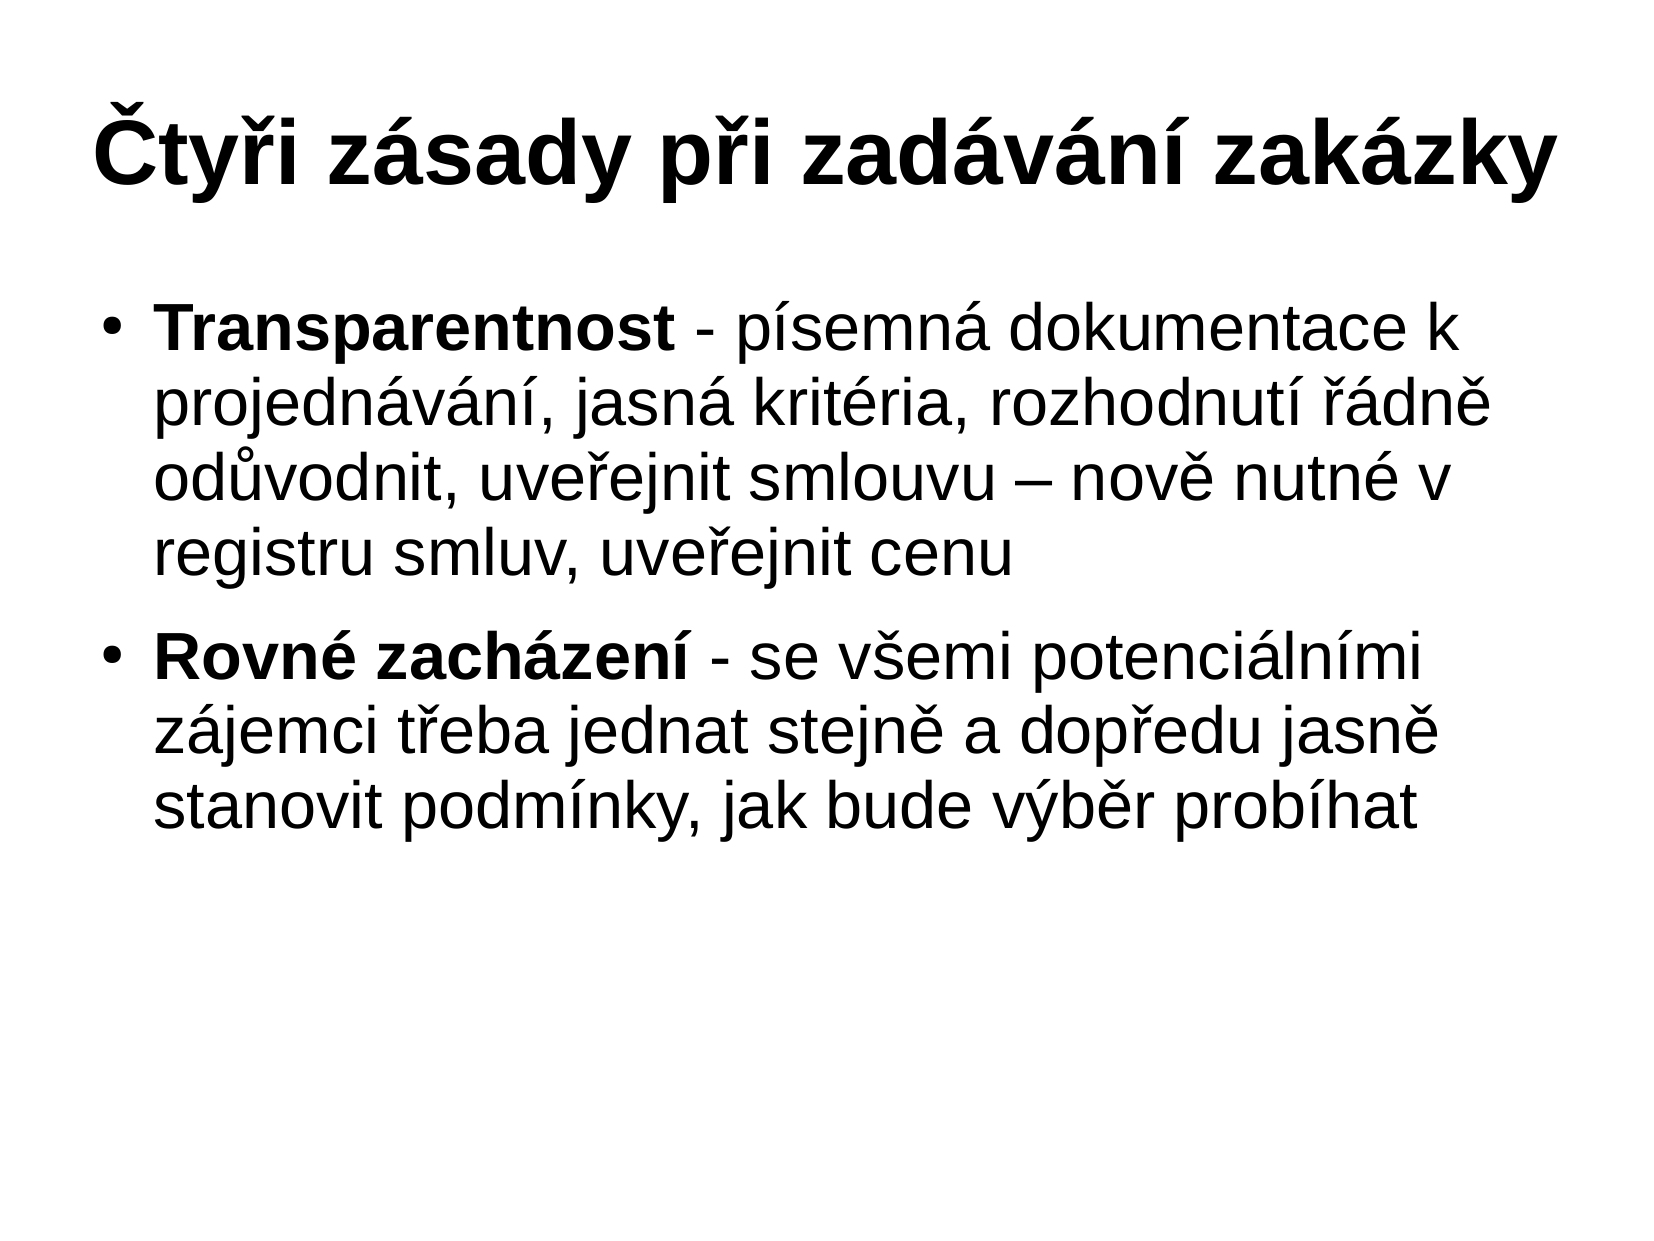

# Čtyři zásady při zadávání zakázky
Transparentnost - písemná dokumentace k projednávání, jasná kritéria, rozhodnutí řádně odůvodnit, uveřejnit smlouvu – nově nutné v registru smluv, uveřejnit cenu
Rovné zacházení - se všemi potenciálními zájemci třeba jednat stejně a dopředu jasně stanovit podmínky, jak bude výběr probíhat